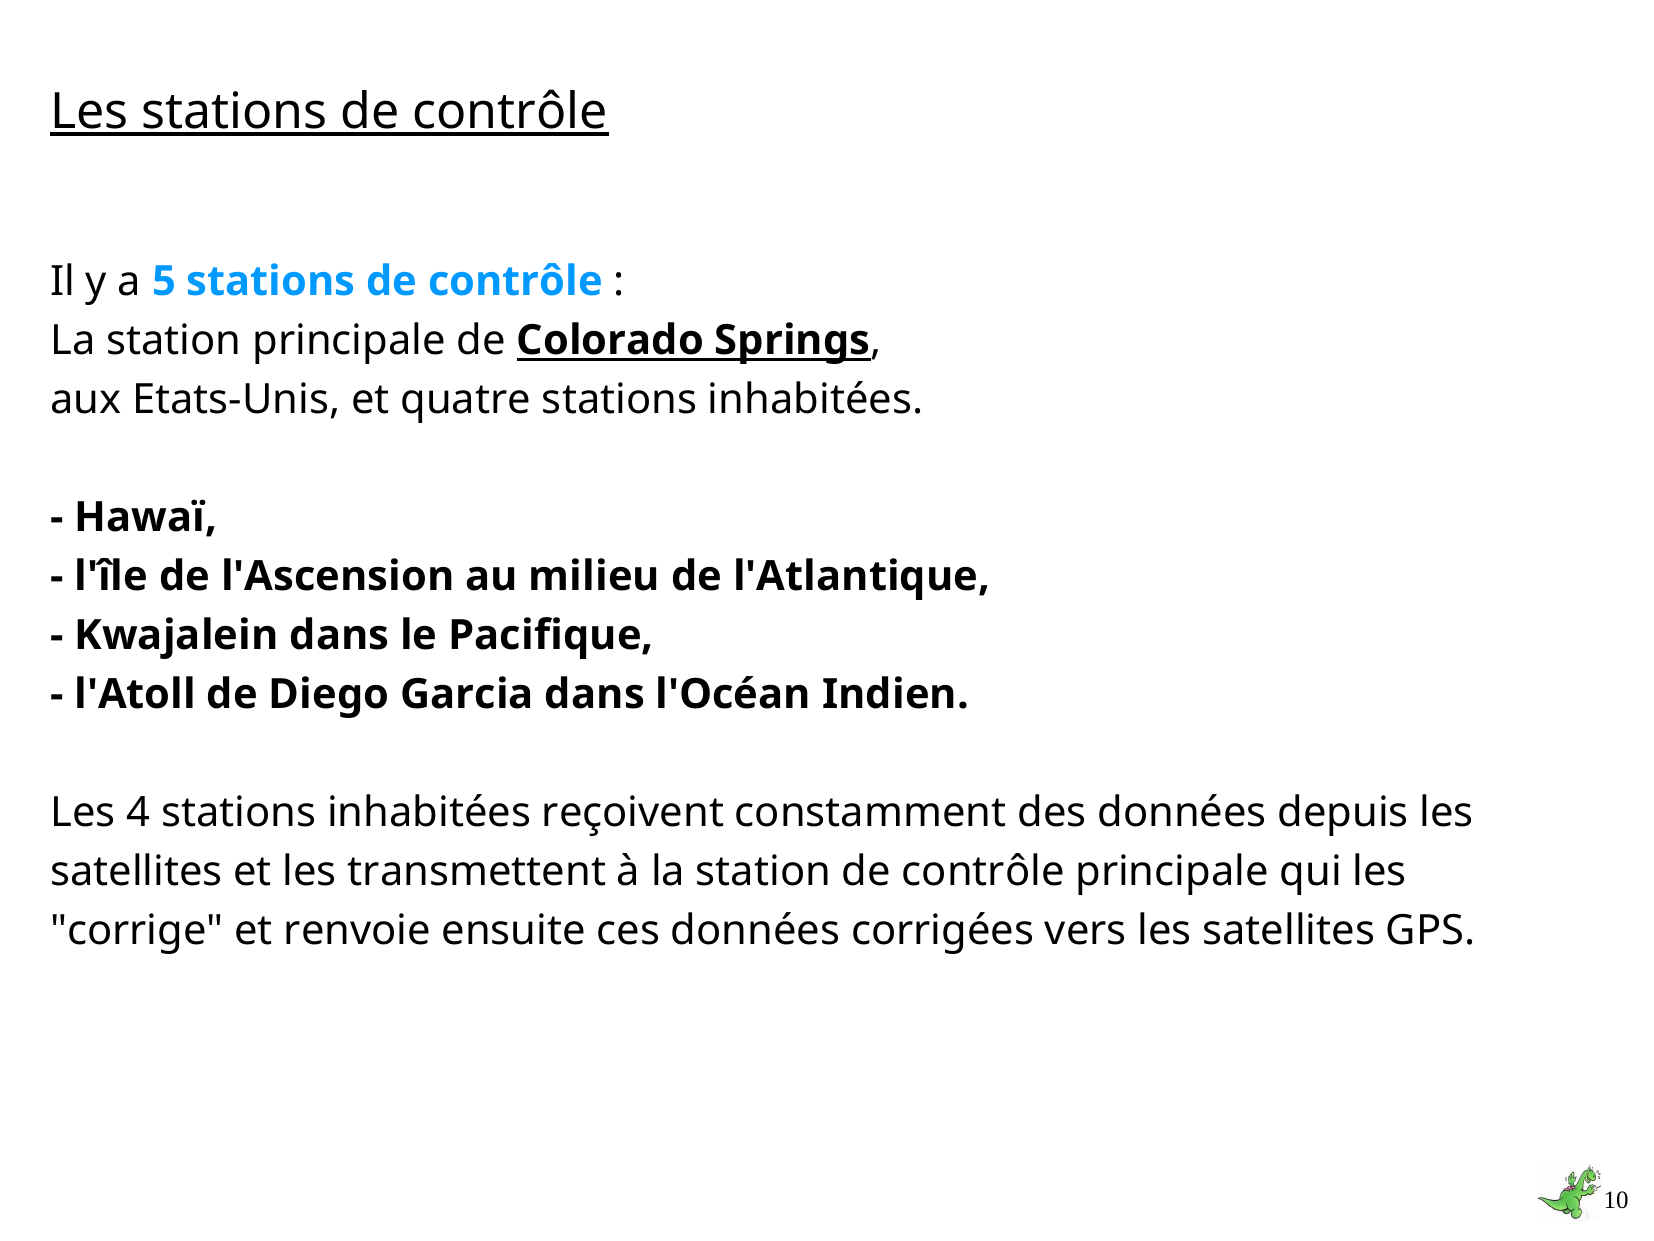

Les stations de contrôle
Il y a 5 stations de contrôle :
La station principale de Colorado Springs,
aux Etats-Unis, et quatre stations inhabitées.
- Hawaï,
- l'île de l'Ascension au milieu de l'Atlantique,
- Kwajalein dans le Pacifique,
- l'Atoll de Diego Garcia dans l'Océan Indien.
Les 4 stations inhabitées reçoivent constamment des données depuis les satellites et les transmettent à la station de contrôle principale qui les "corrige" et renvoie ensuite ces données corrigées vers les satellites GPS.
10